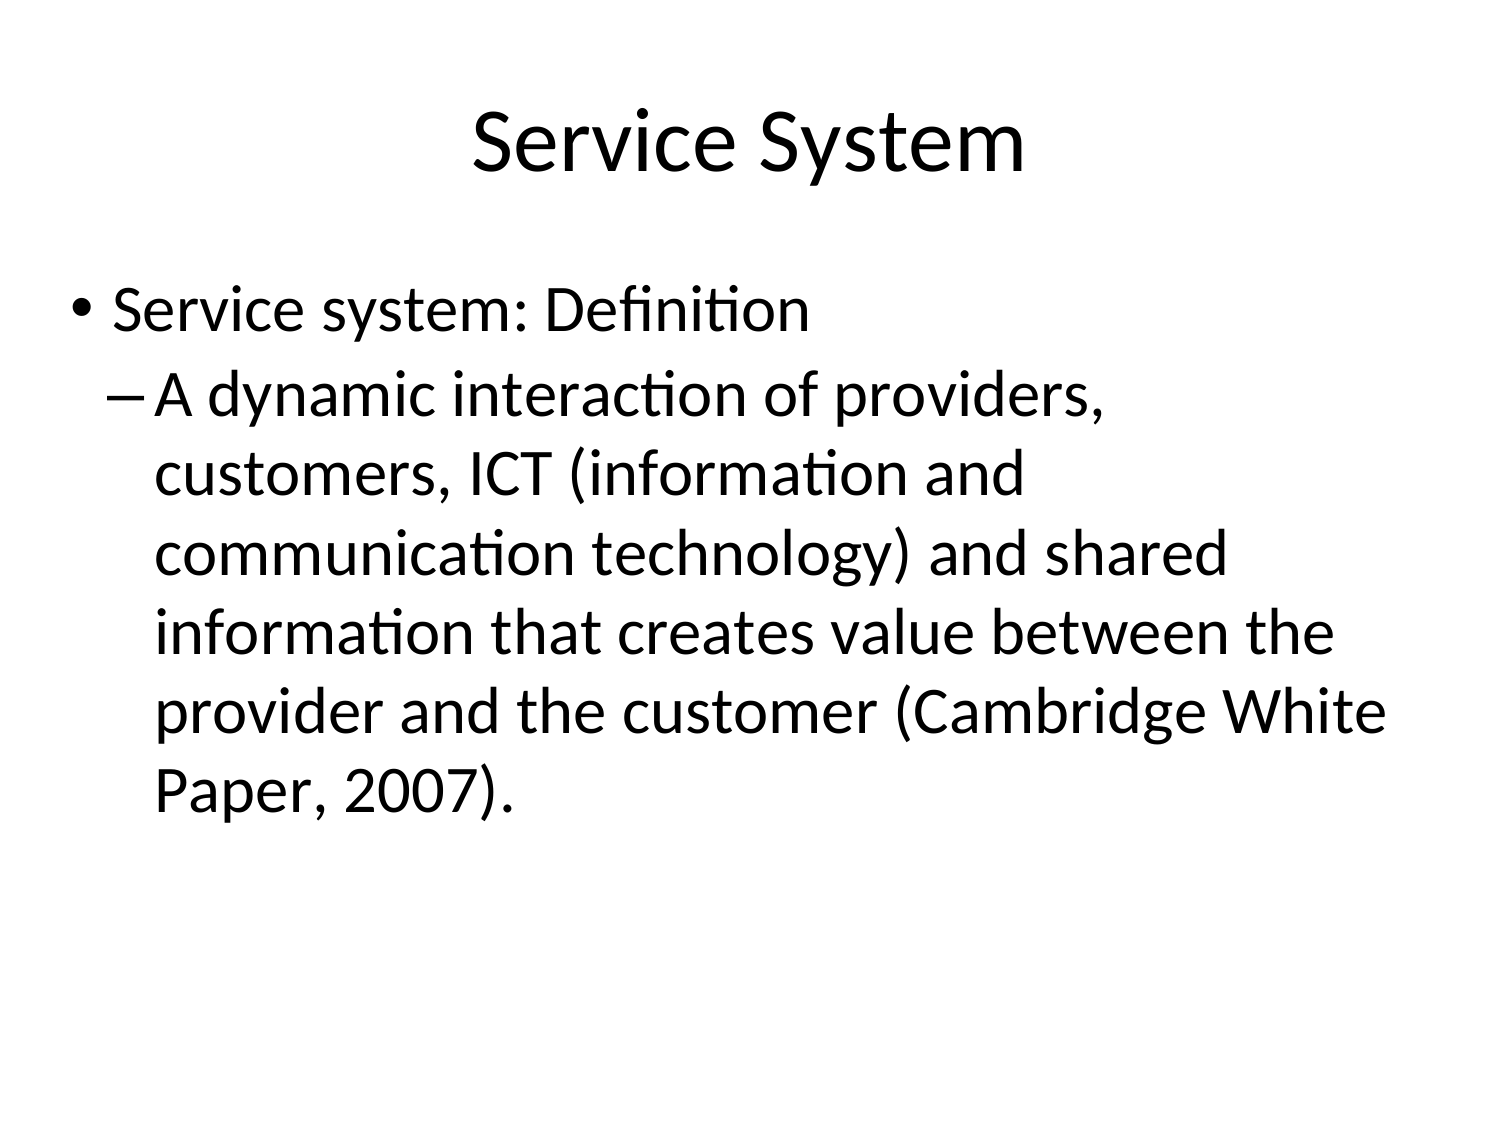

# Service System
Service system: Definition
A dynamic interaction of providers, customers, ICT (information and communication technology) and shared information that creates value between the provider and the customer (Cambridge White Paper, 2007).